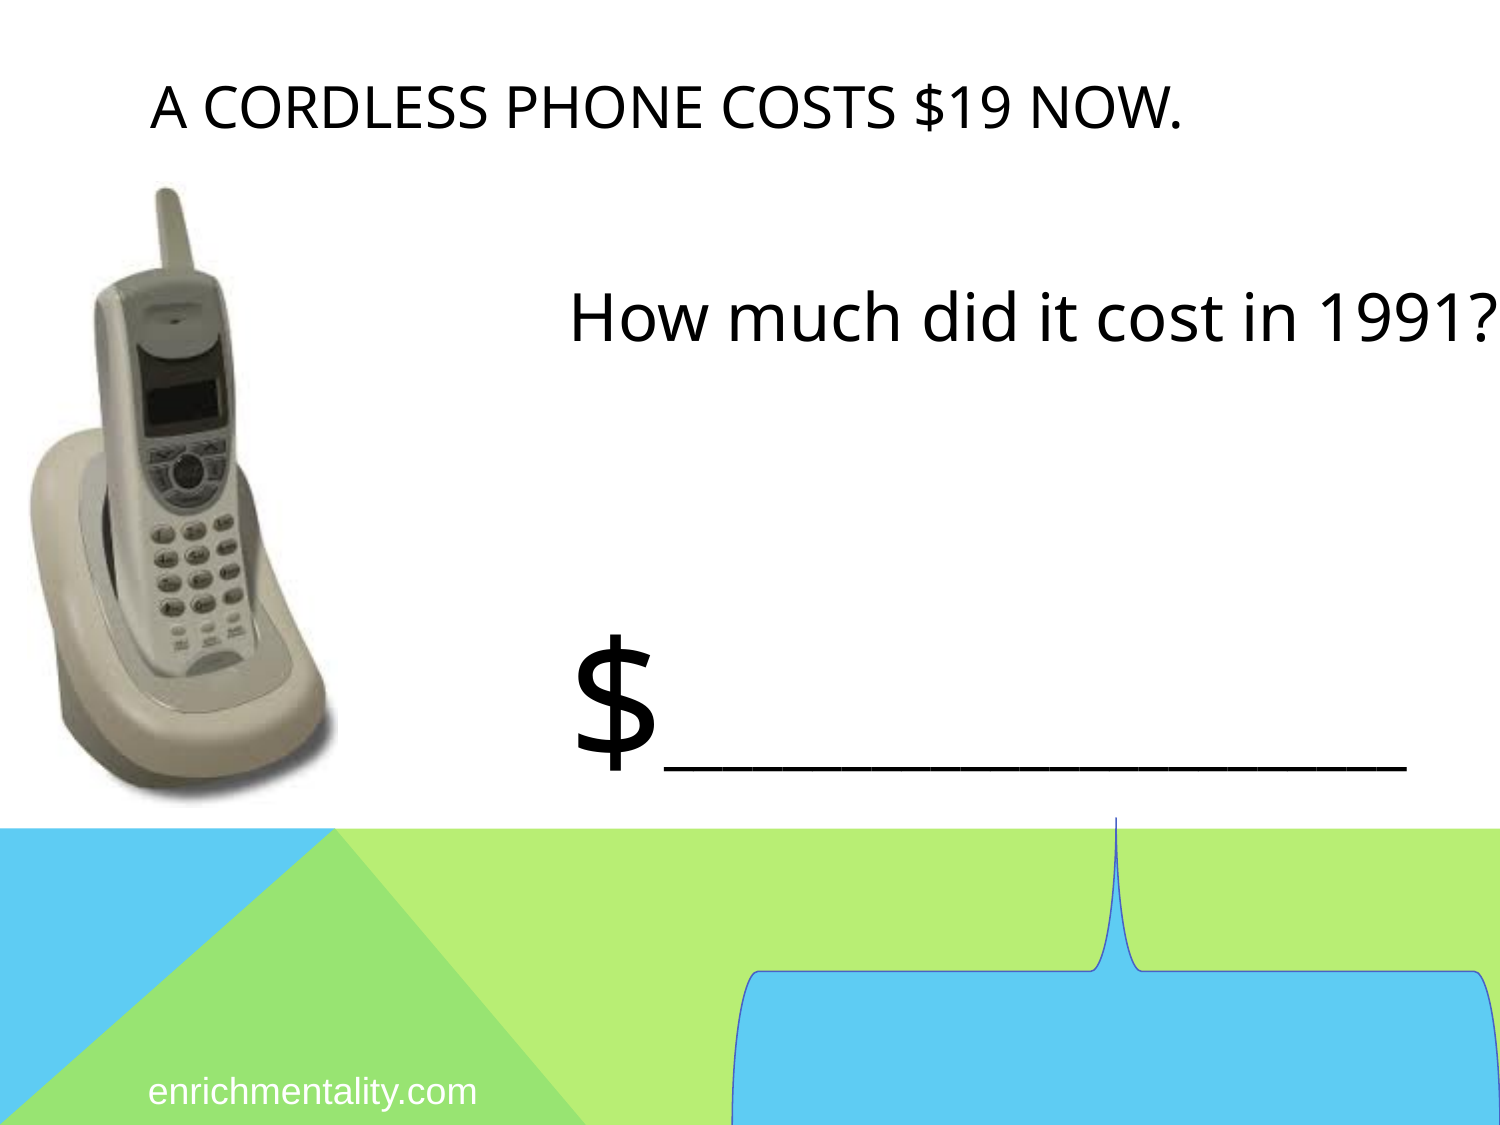

# A cordless phone costs $19 now.
How much did it cost in 1991?
$_________________________
$179
enrichmentality.com